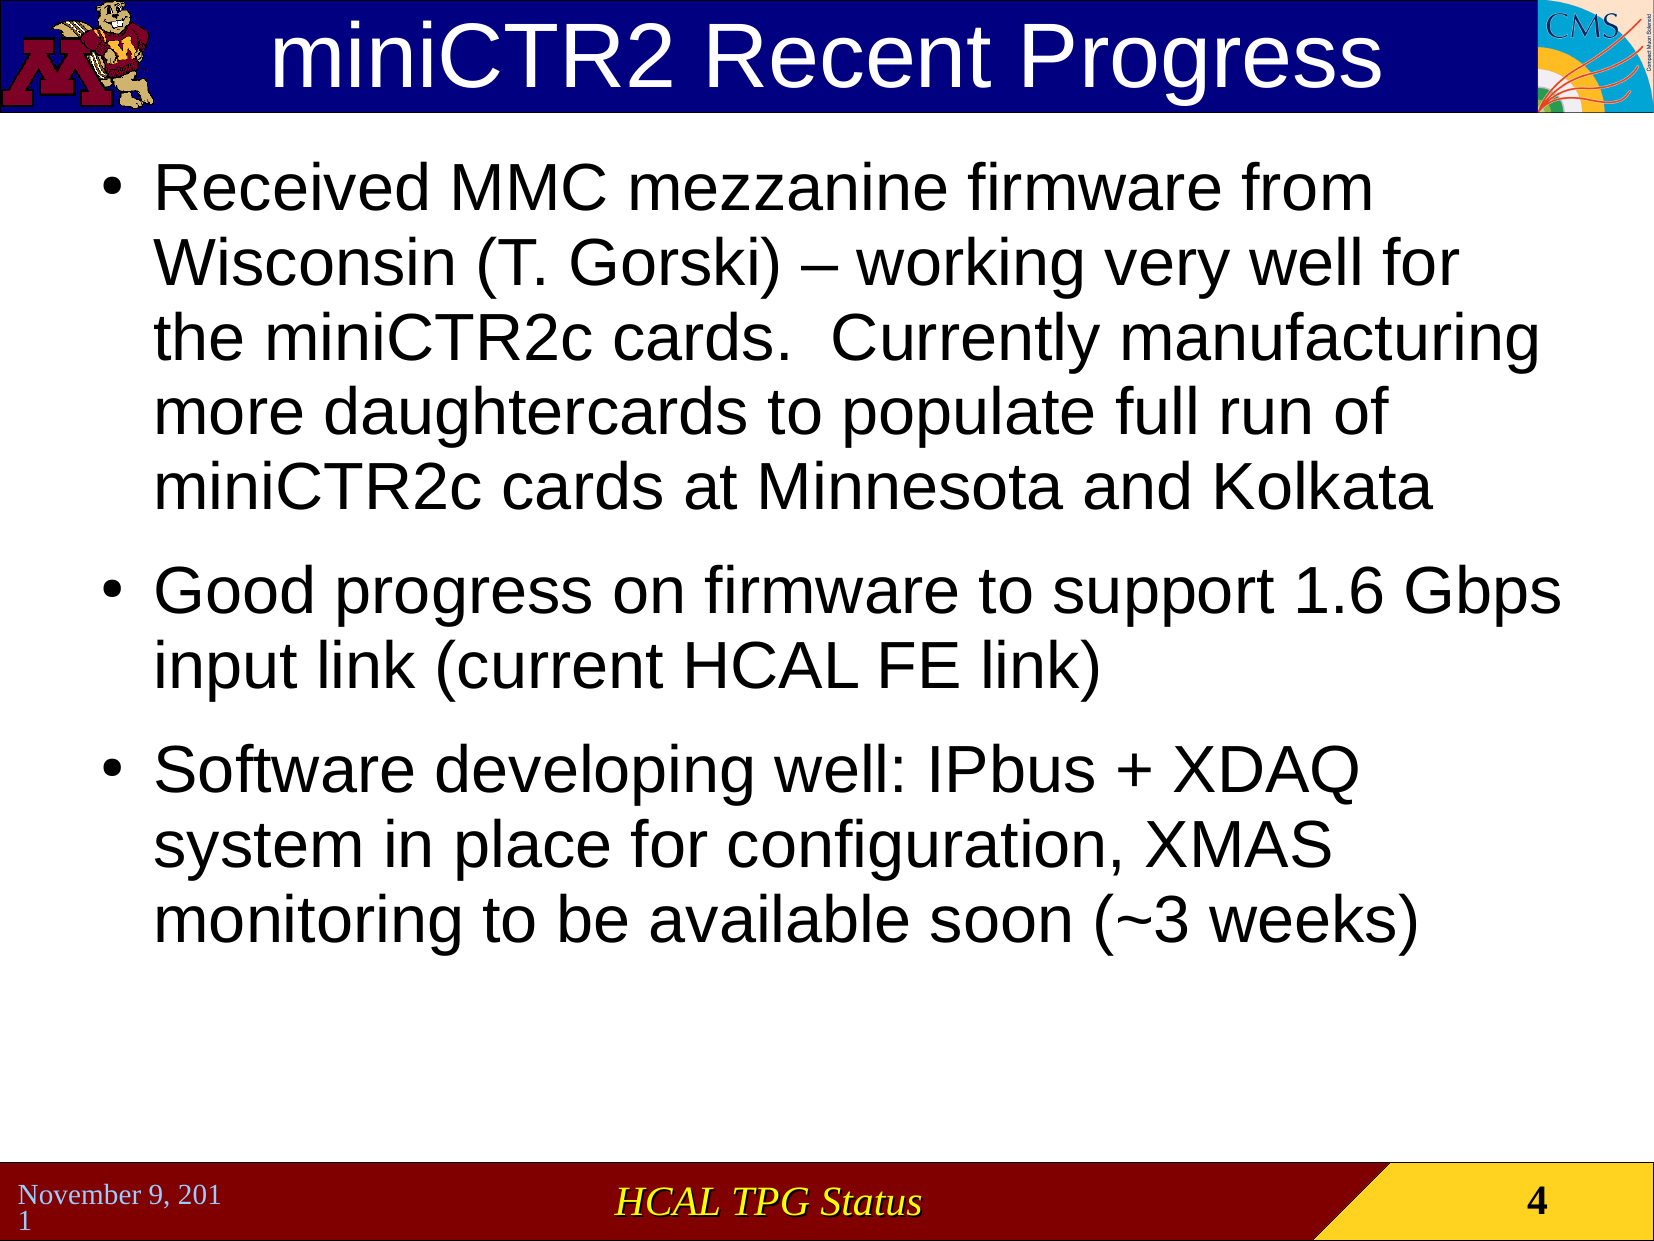

# miniCTR2 Recent Progress
Received MMC mezzanine firmware from Wisconsin (T. Gorski) – working very well for the miniCTR2c cards. Currently manufacturing more daughtercards to populate full run of miniCTR2c cards at Minnesota and Kolkata
Good progress on firmware to support 1.6 Gbps input link (current HCAL FE link)
Software developing well: IPbus + XDAQ system in place for configuration, XMAS monitoring to be available soon (~3 weeks)
HCAL TPG Status
4
November 9, 2011